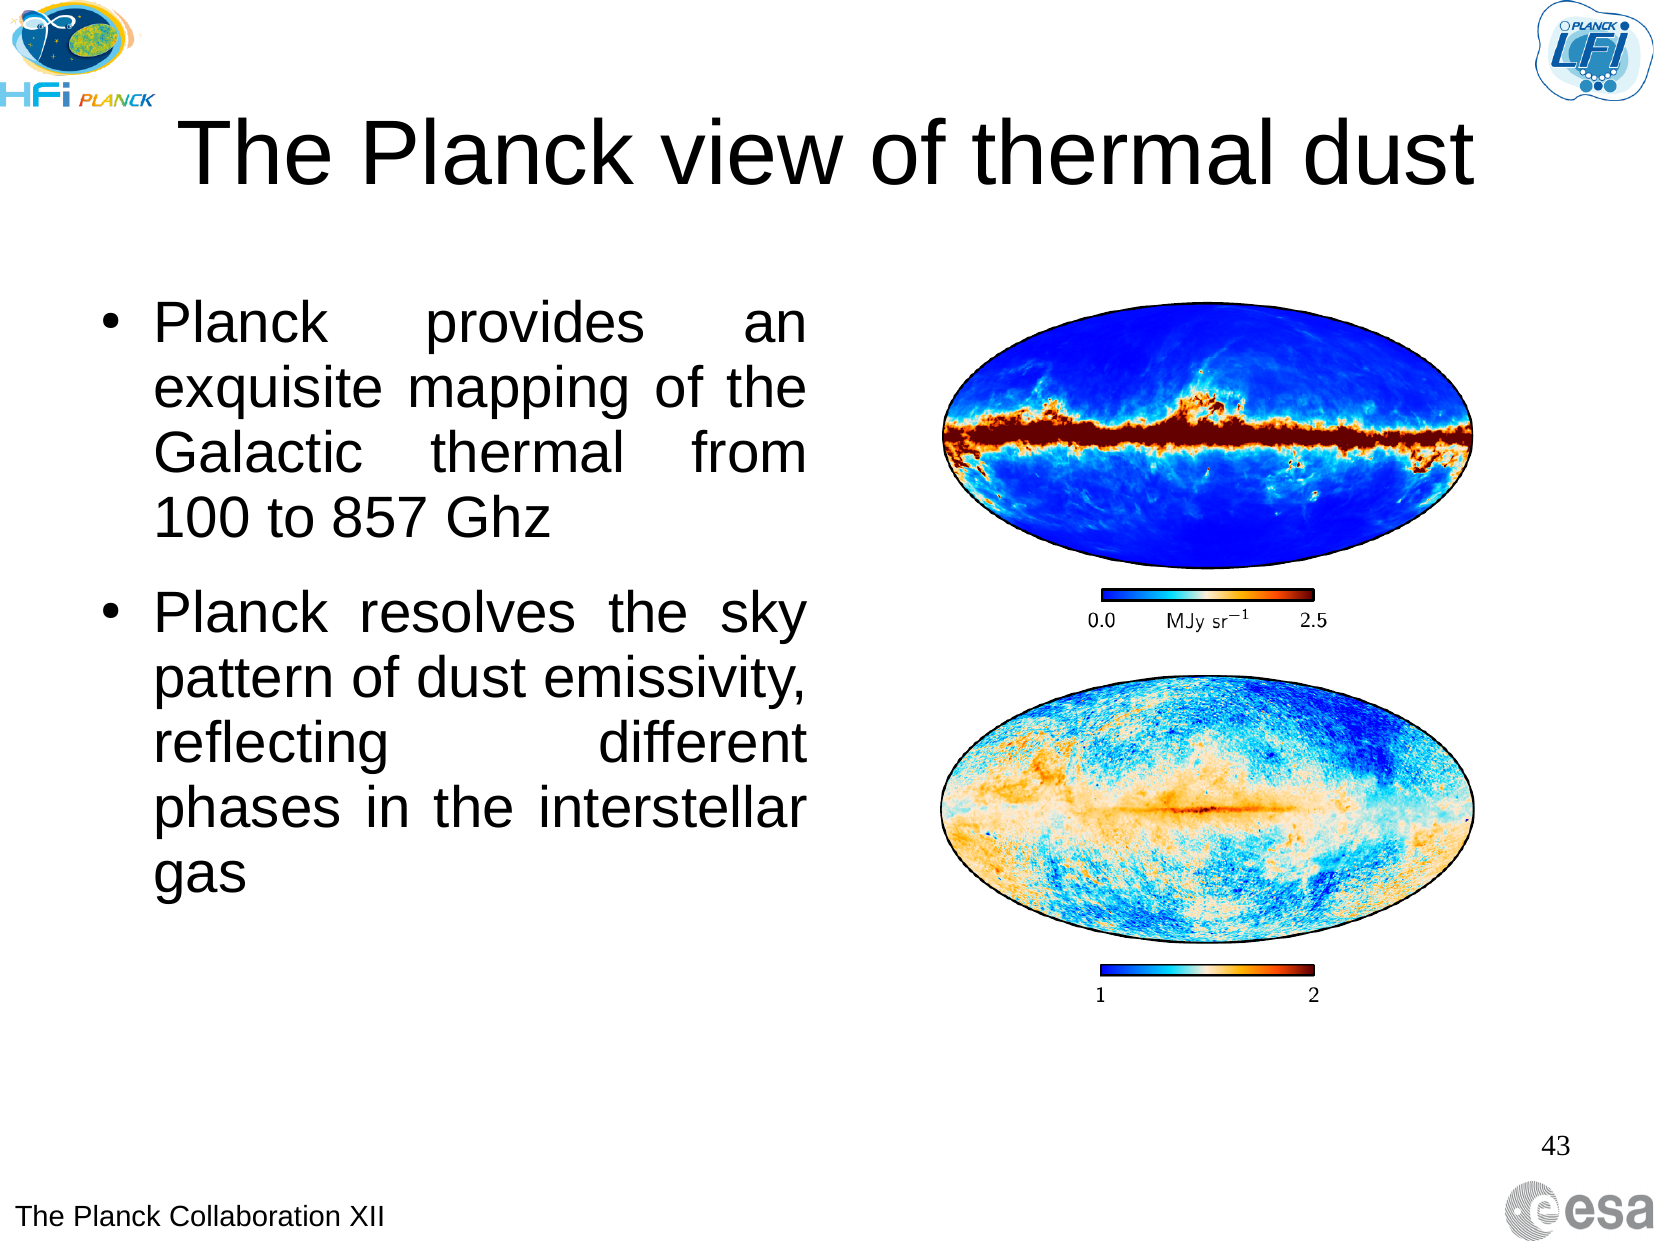

The Planck view of thermal dust
# Planck provides an exquisite mapping of the Galactic thermal from 100 to 857 Ghz
Planck resolves the sky pattern of dust emissivity, reflecting different phases in the interstellar gas
43
The Planck Collaboration XII